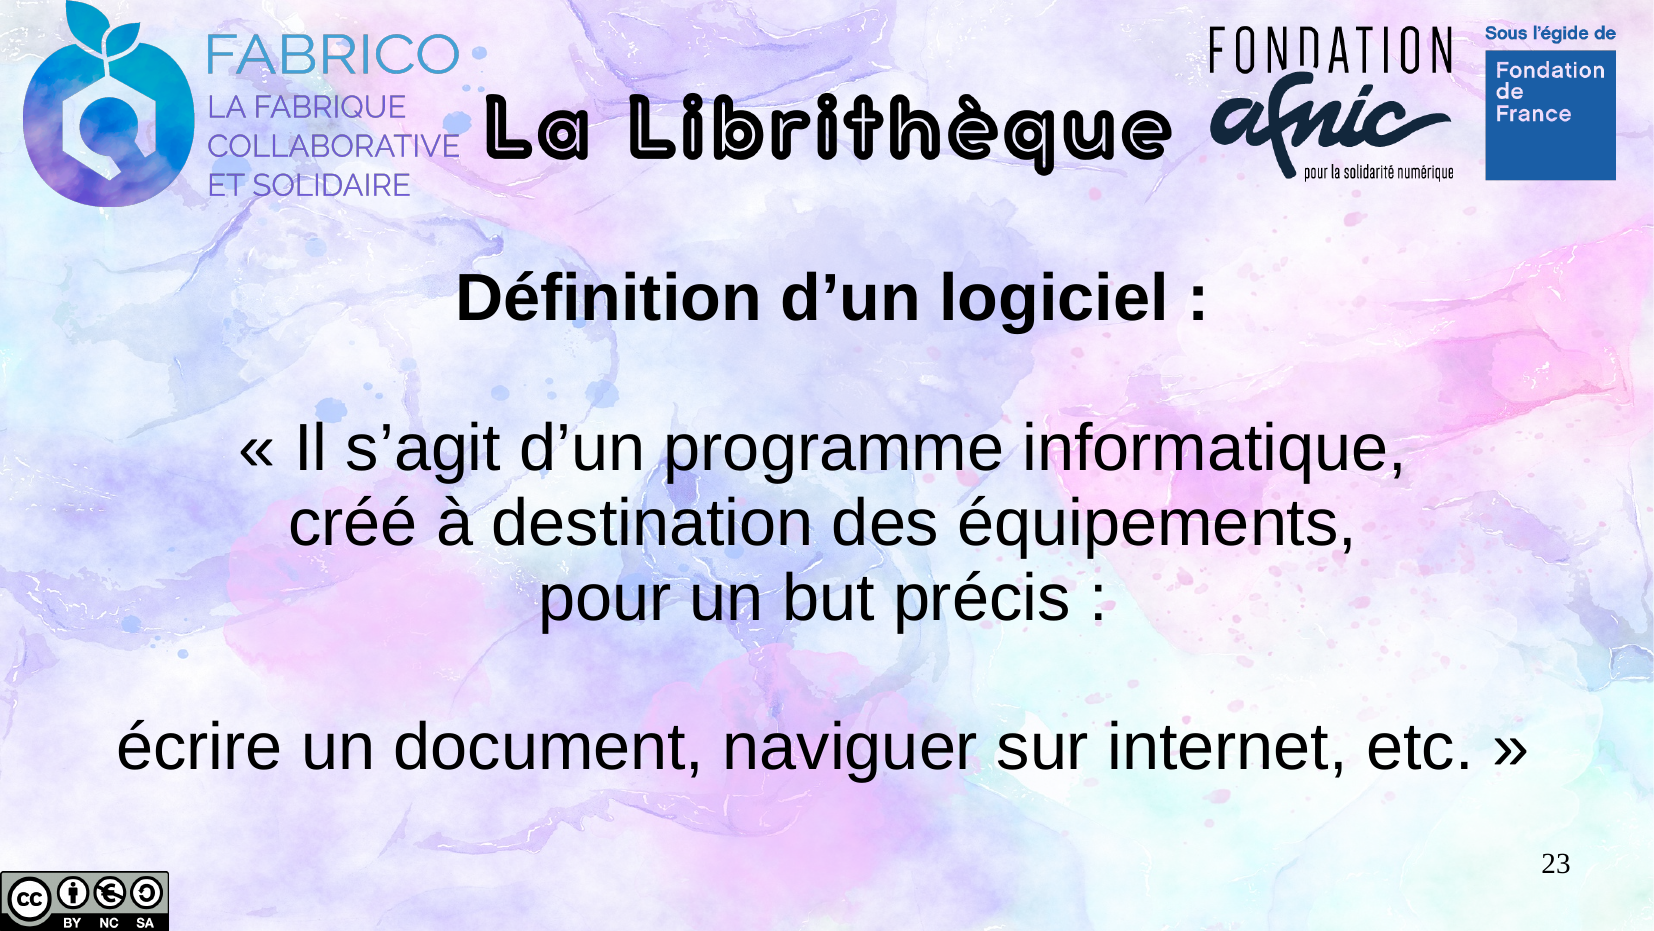

# Définition d’un logiciel :
« Il s’agit d’un programme informatique,
créé à destination des équipements,
pour un but précis :
écrire un document, naviguer sur internet, etc. »
23